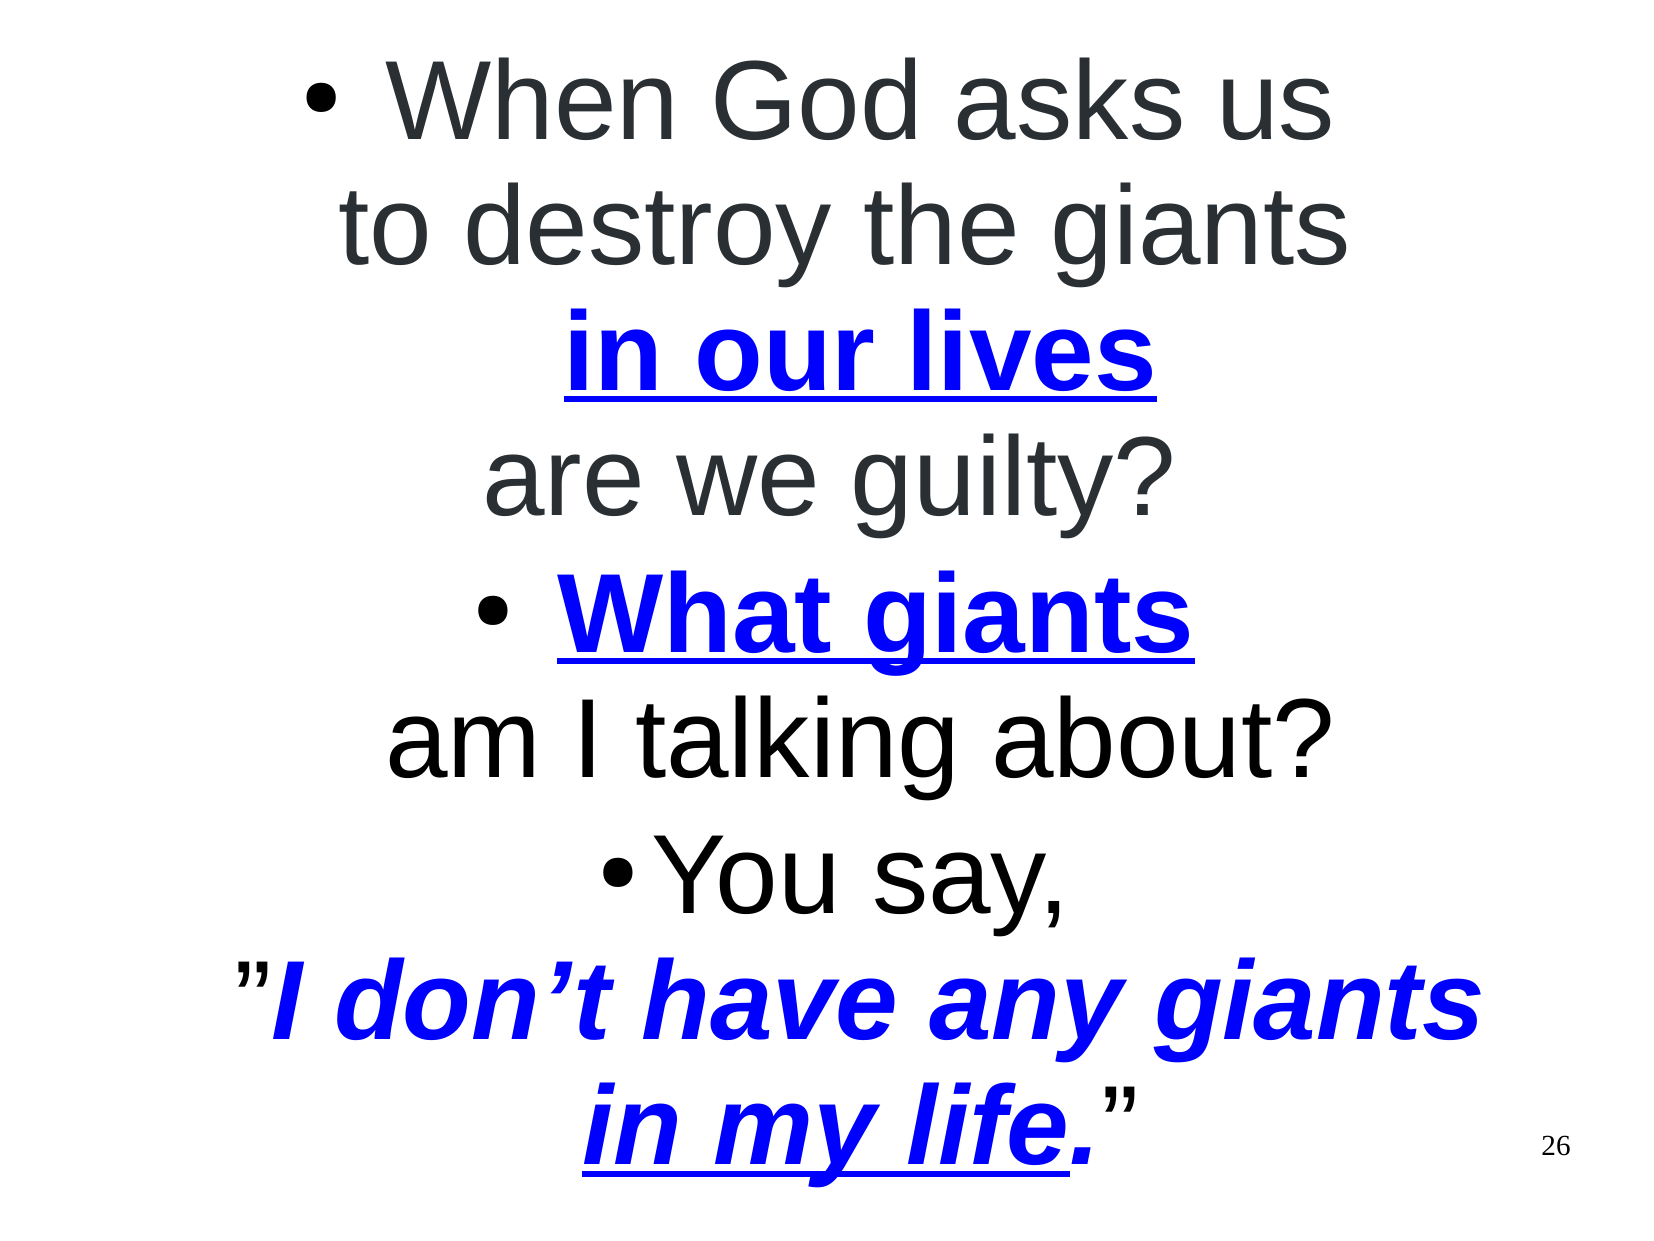

# When God asks us to destroy the giants in our lives are we guilty?
 What giants
am I talking about?
You say,
”I don’t have any giants
in my life.”
26